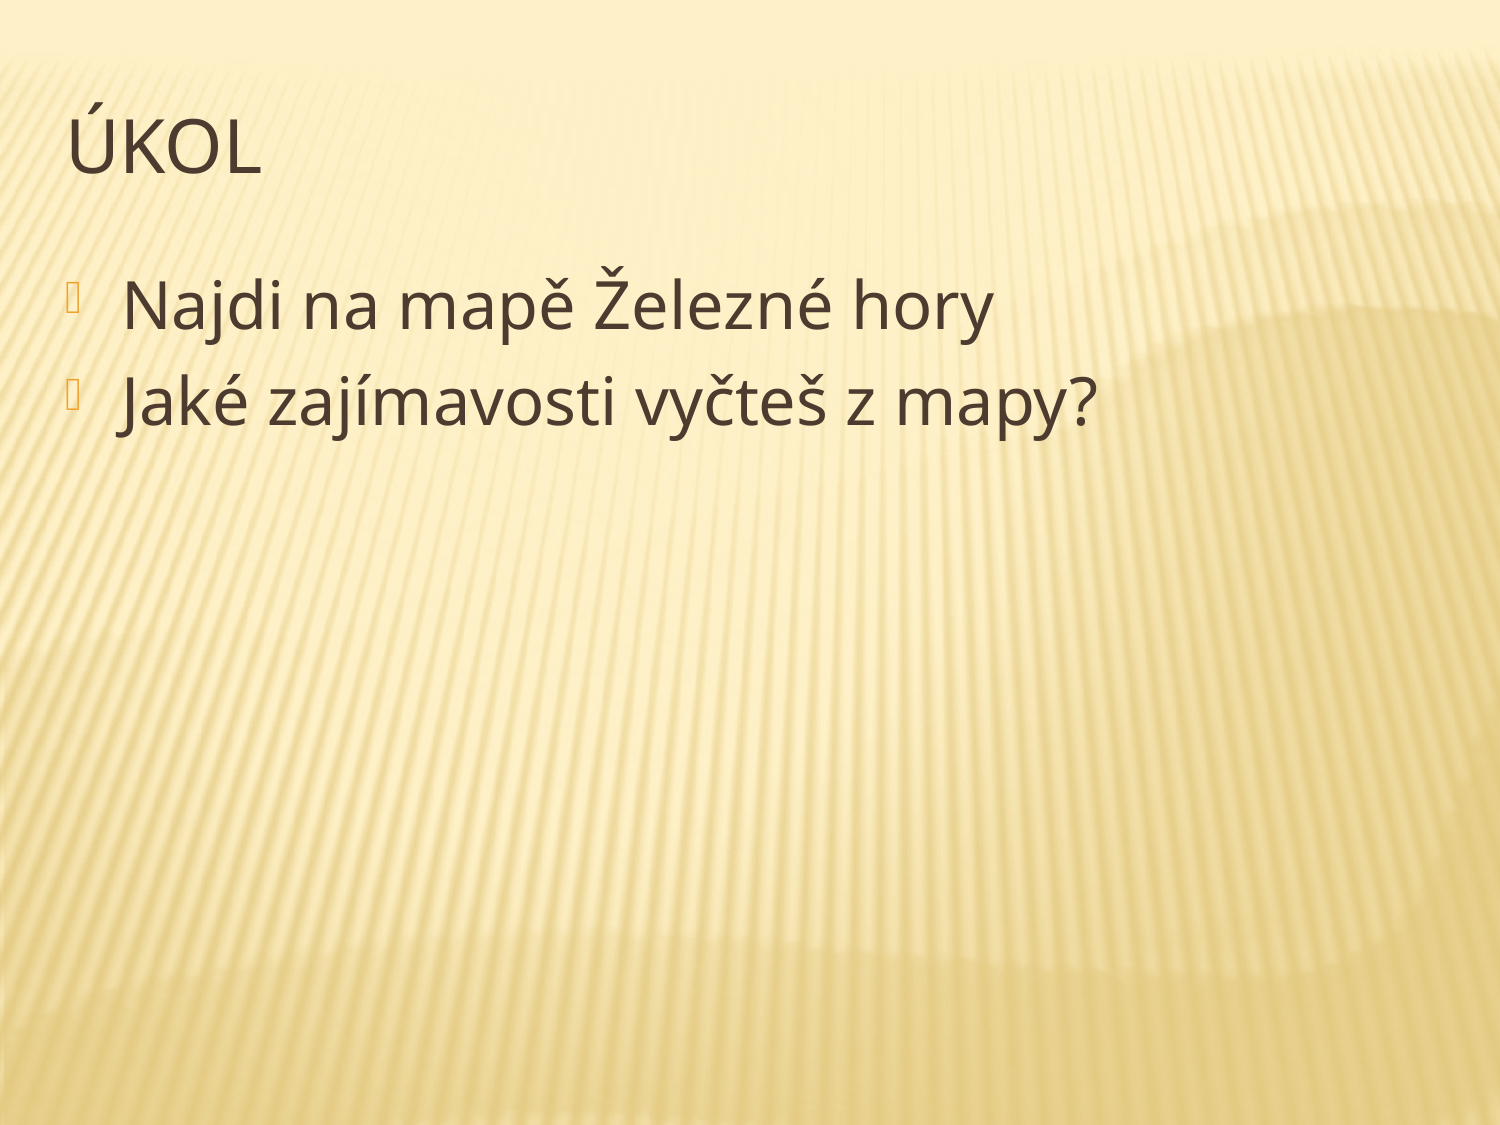

# Úkol
Najdi na mapě Železné hory
Jaké zajímavosti vyčteš z mapy?